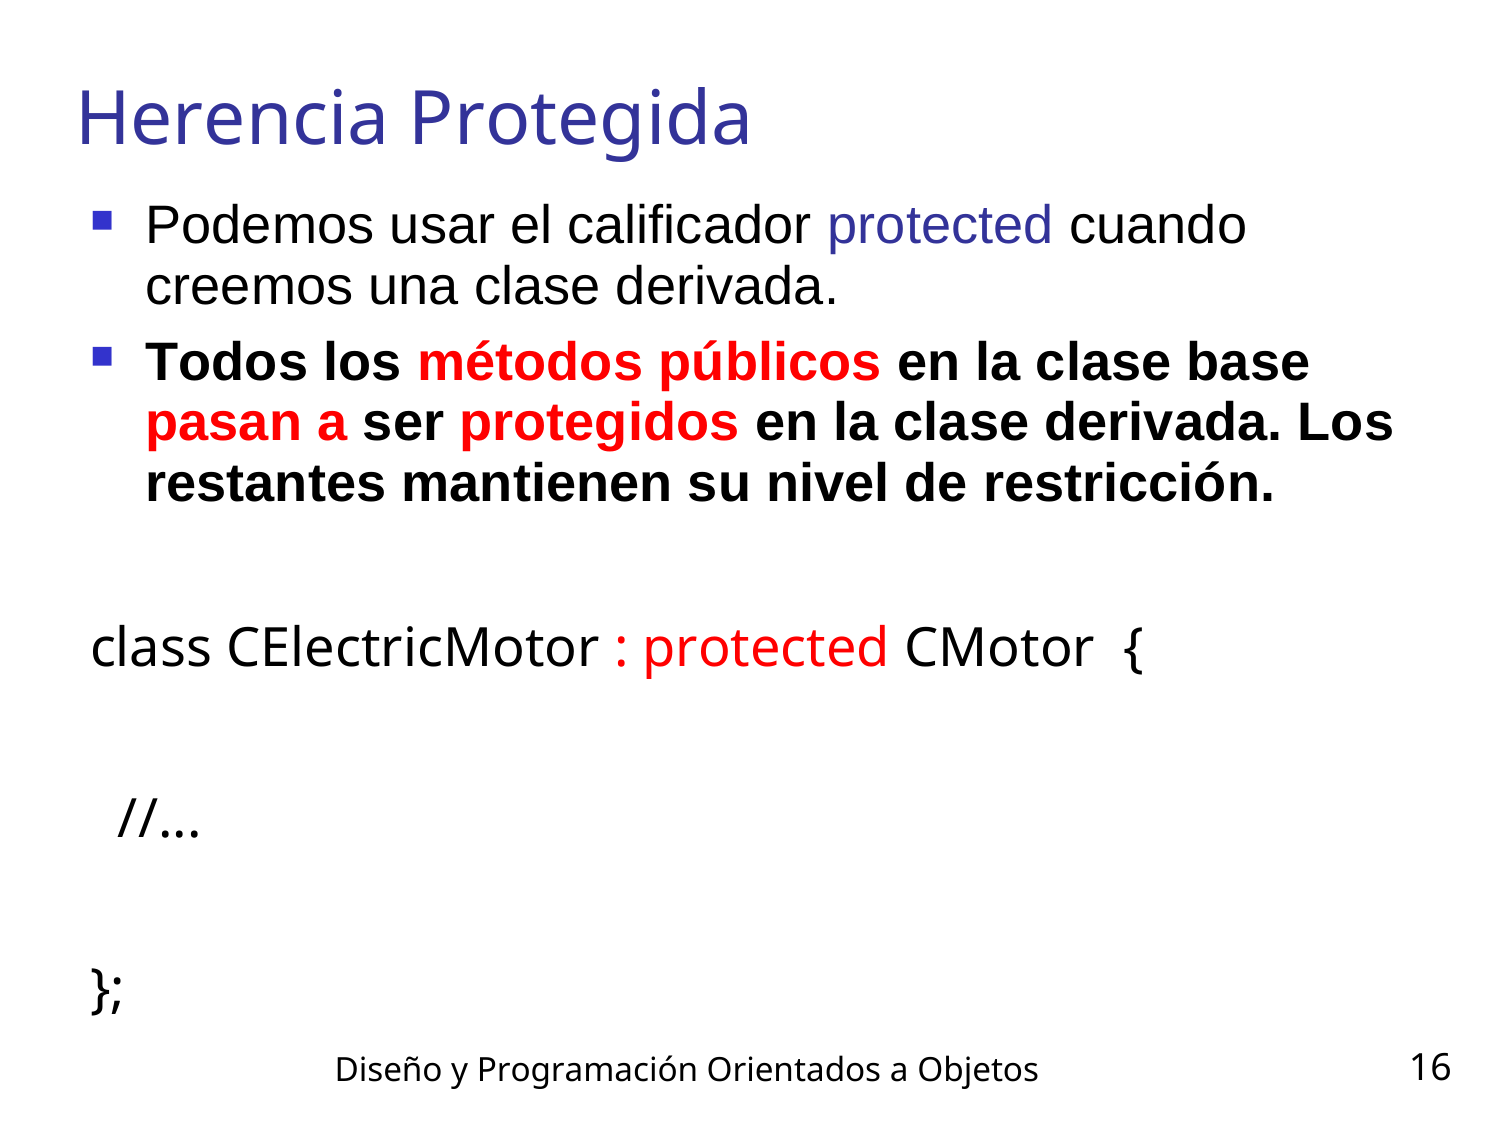

# Herencia Protegida
Podemos usar el calificador protected cuando creemos una clase derivada.
Todos los métodos públicos en la clase base pasan a ser protegidos en la clase derivada. Los restantes mantienen su nivel de restricción.
class CElectricMotor : protected CMotor {
 //...
};
Diseño y Programación Orientados a Objetos
16